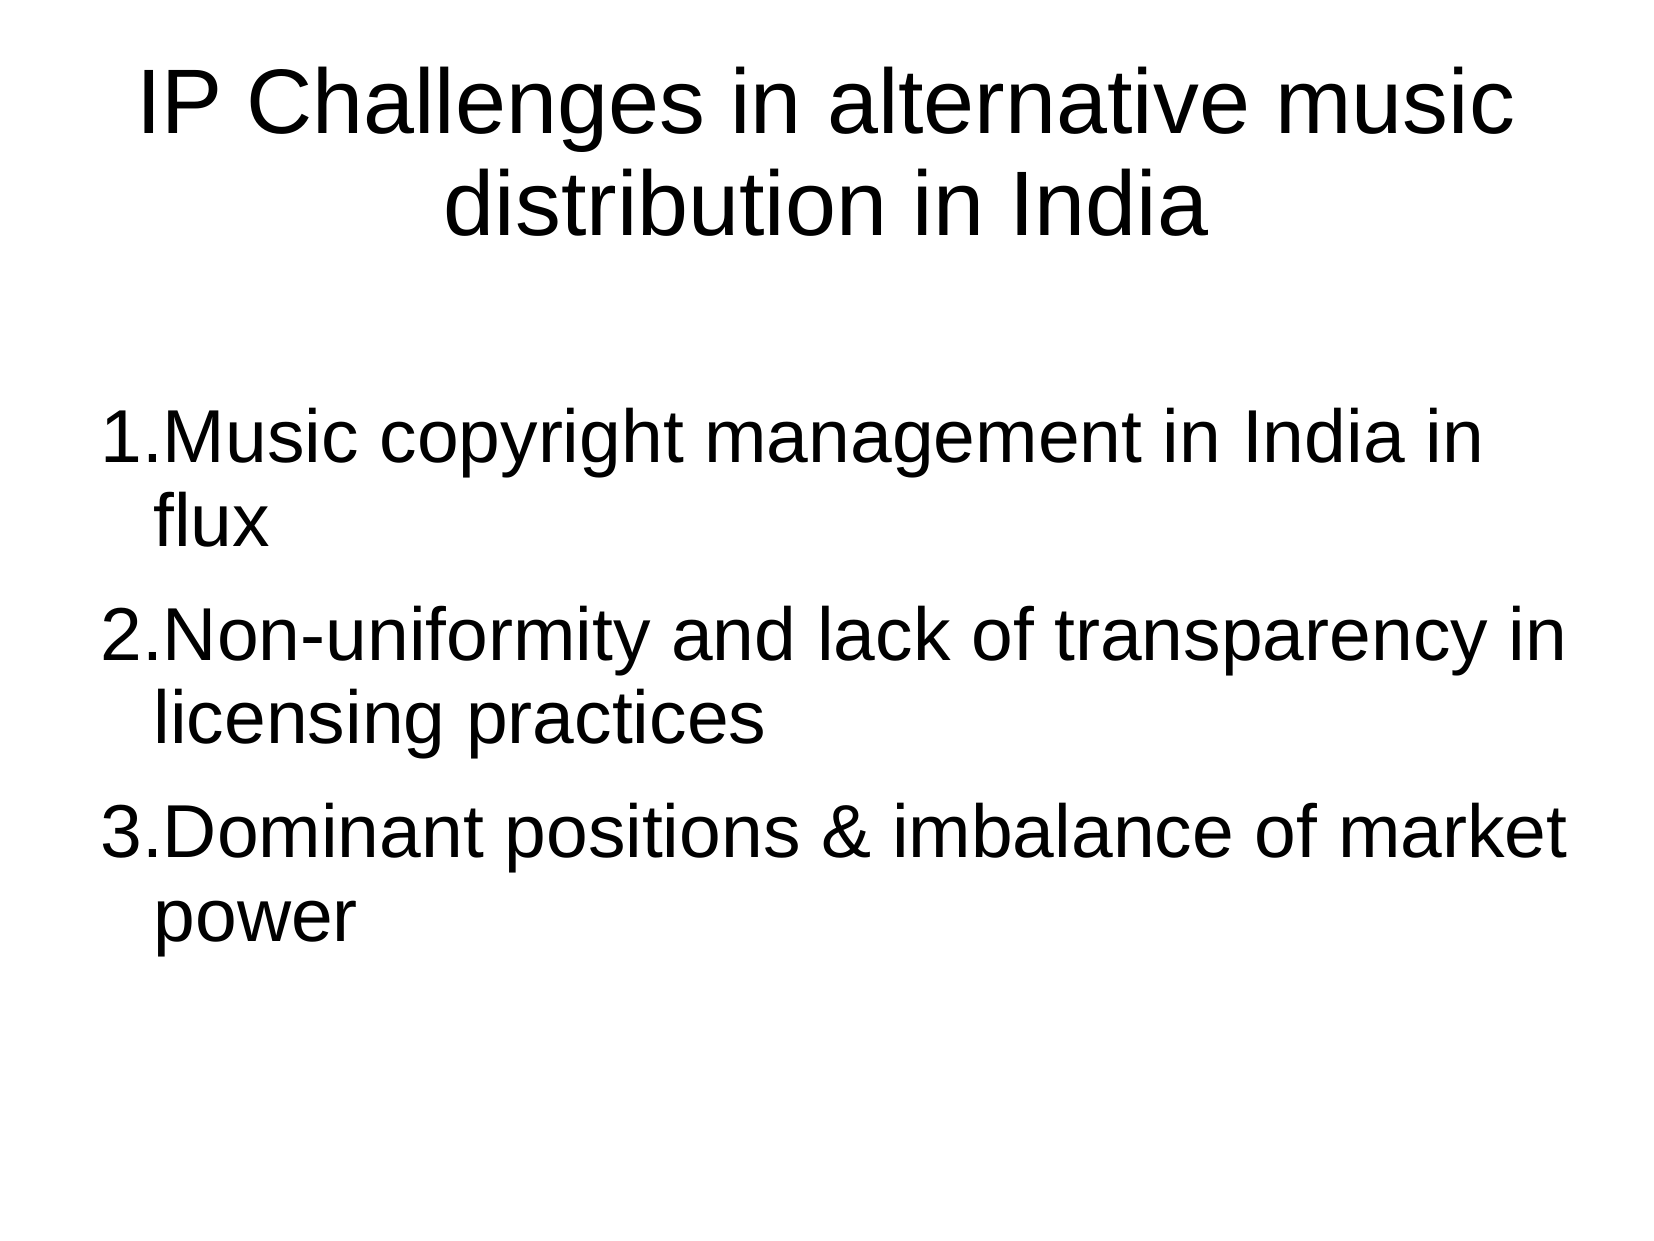

# IP Challenges in alternative music distribution in India
Music copyright management in India in flux
Non-uniformity and lack of transparency in licensing practices
Dominant positions & imbalance of market power